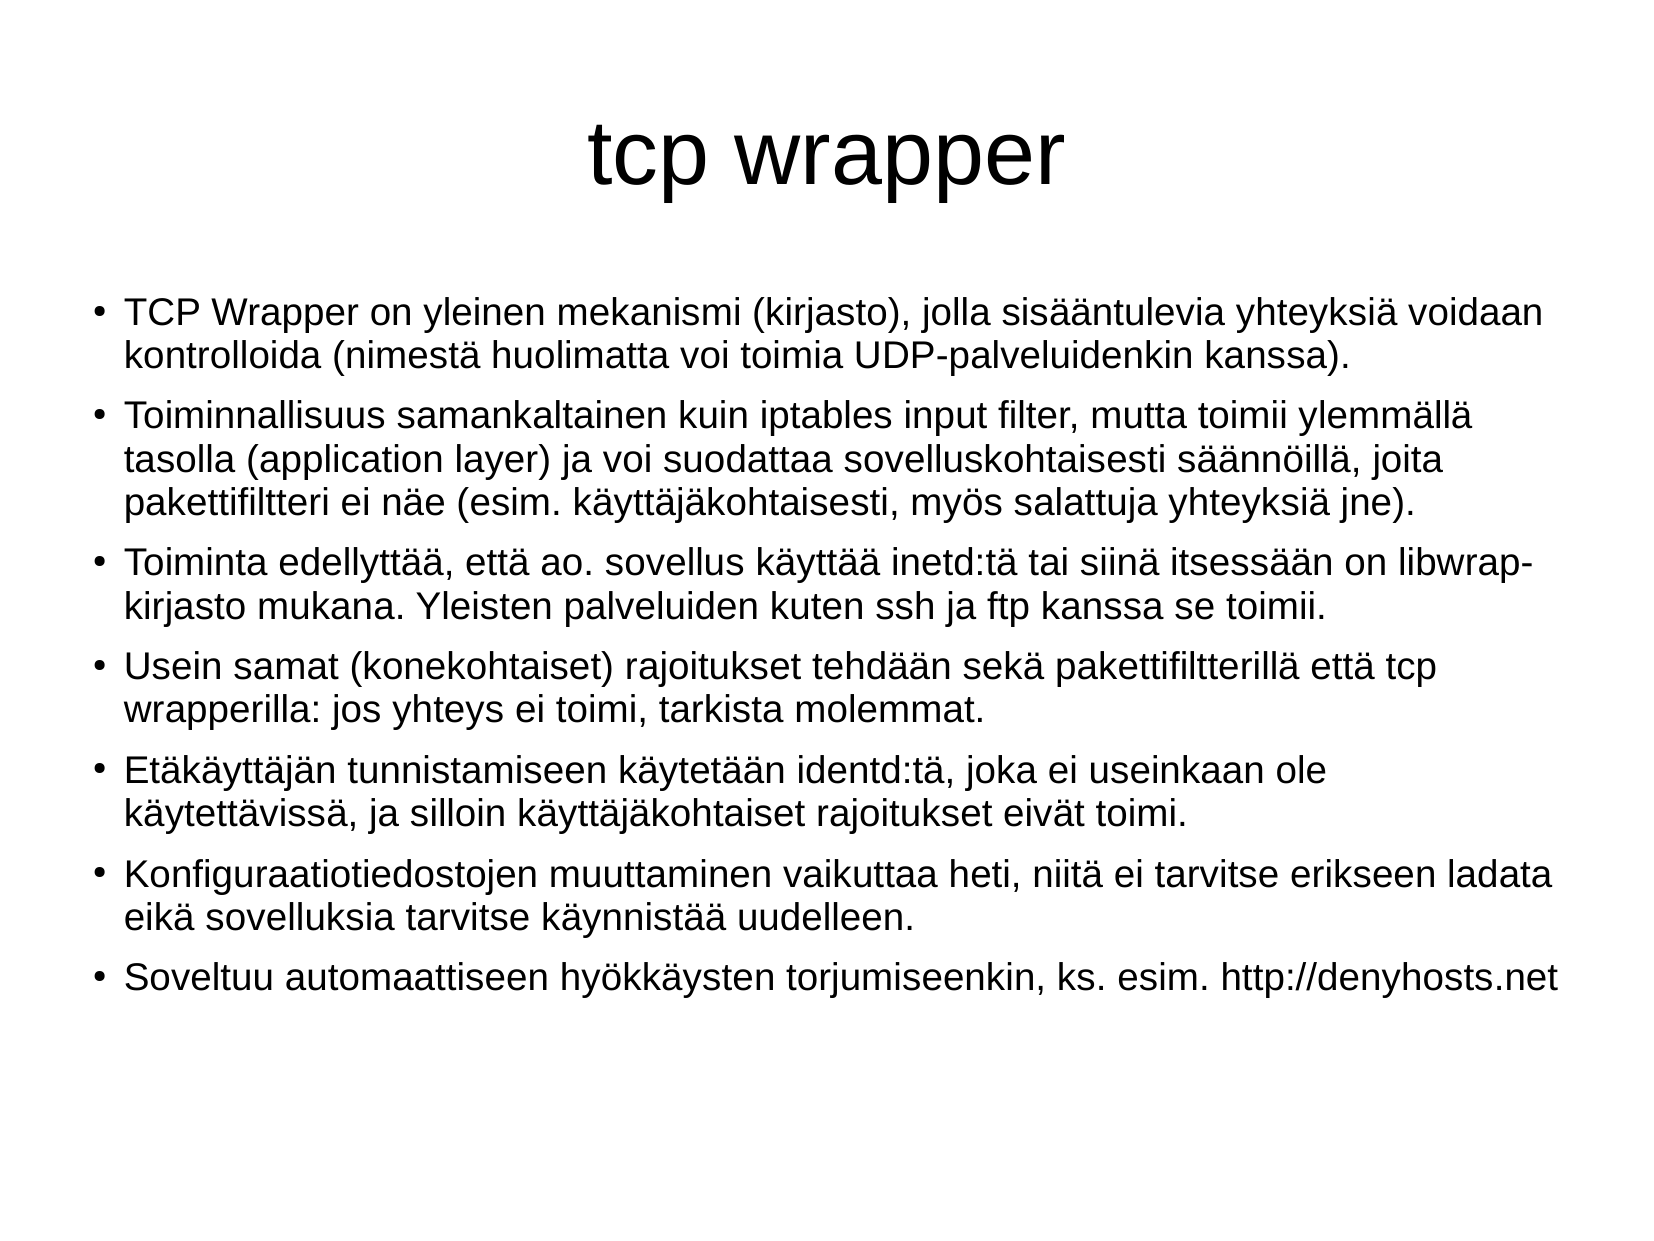

# tcp wrapper
TCP Wrapper on yleinen mekanismi (kirjasto), jolla sisääntulevia yhteyksiä voidaan kontrolloida (nimestä huolimatta voi toimia UDP-palveluidenkin kanssa).
Toiminnallisuus samankaltainen kuin iptables input filter, mutta toimii ylemmällä tasolla (application layer) ja voi suodattaa sovelluskohtaisesti säännöillä, joita pakettifiltteri ei näe (esim. käyttäjäkohtaisesti, myös salattuja yhteyksiä jne).
Toiminta edellyttää, että ao. sovellus käyttää inetd:tä tai siinä itsessään on libwrap-kirjasto mukana. Yleisten palveluiden kuten ssh ja ftp kanssa se toimii.
Usein samat (konekohtaiset) rajoitukset tehdään sekä pakettifiltterillä että tcp wrapperilla: jos yhteys ei toimi, tarkista molemmat.
Etäkäyttäjän tunnistamiseen käytetään identd:tä, joka ei useinkaan ole käytettävissä, ja silloin käyttäjäkohtaiset rajoitukset eivät toimi.
Konfiguraatiotiedostojen muuttaminen vaikuttaa heti, niitä ei tarvitse erikseen ladata eikä sovelluksia tarvitse käynnistää uudelleen.
Soveltuu automaattiseen hyökkäysten torjumiseenkin, ks. esim. http://denyhosts.net